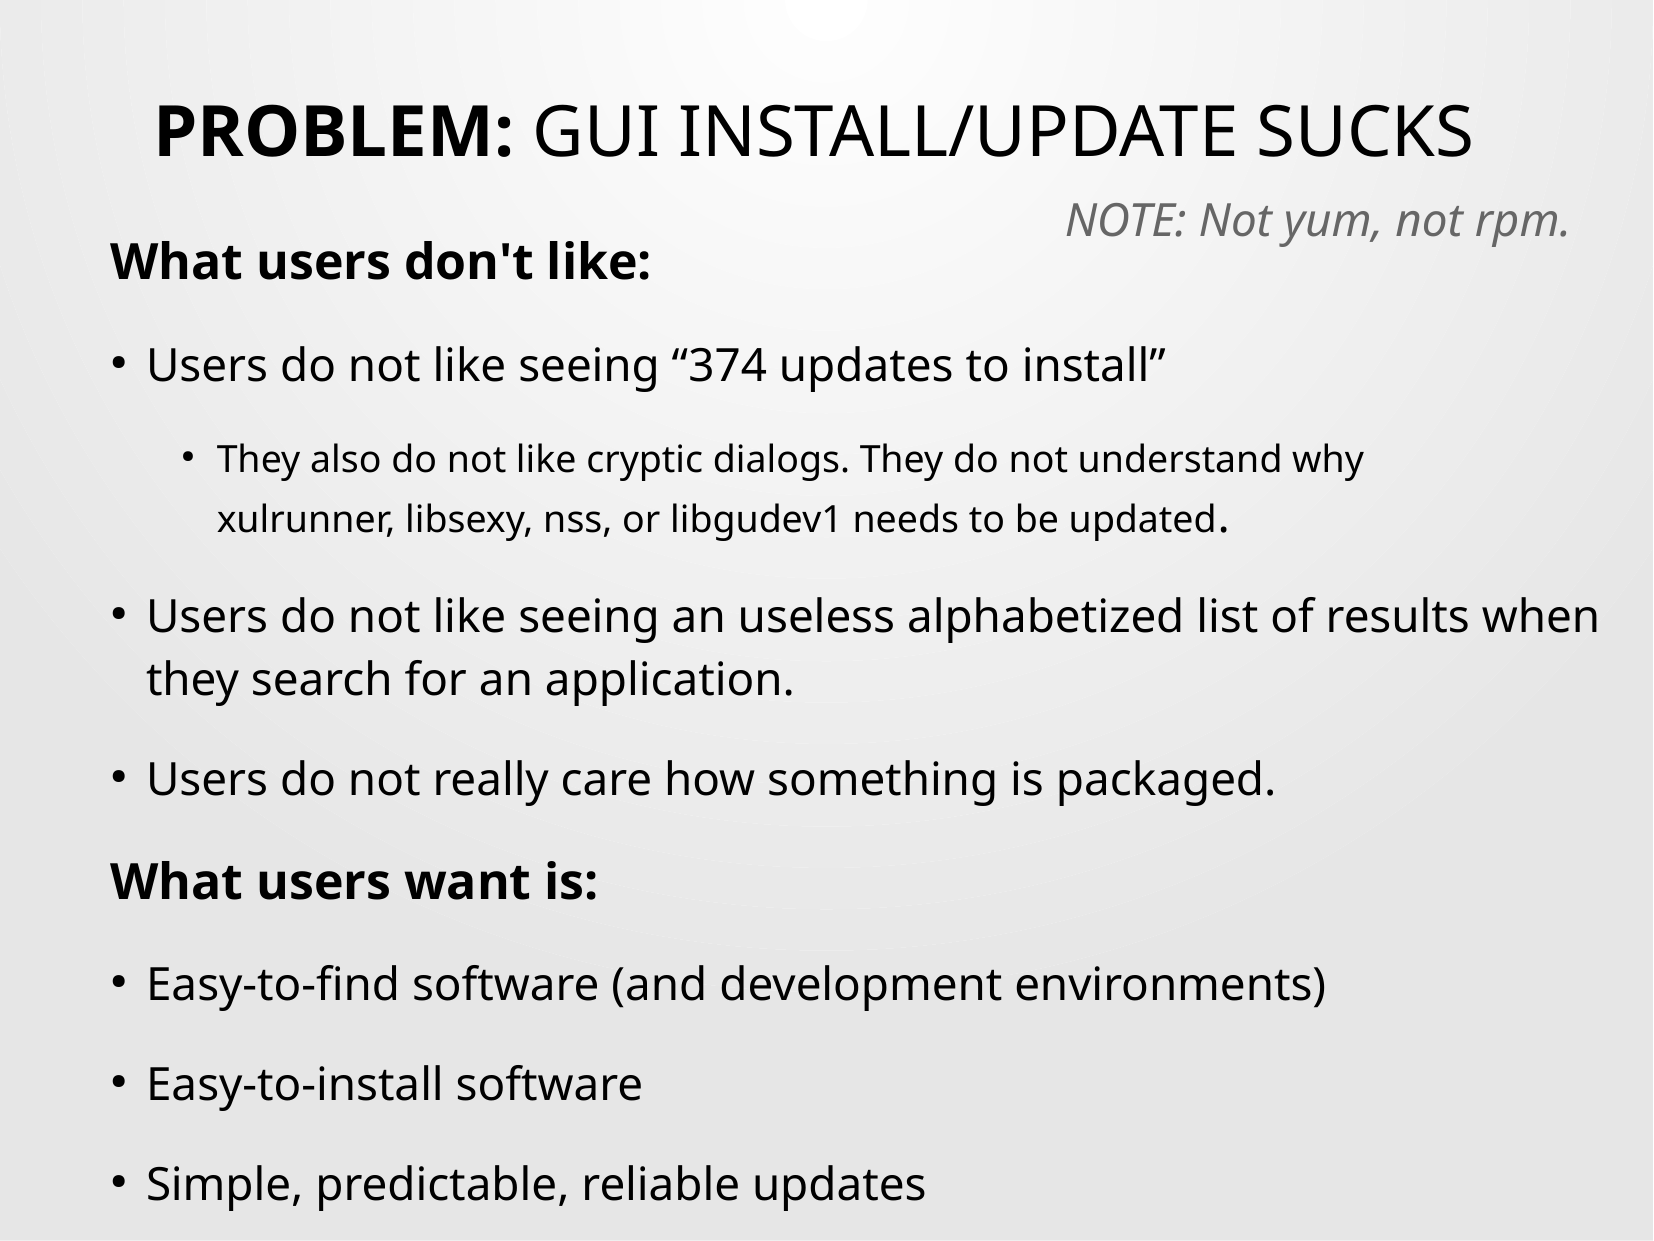

PROBLEM: GUI INSTALL/UPDATE SUCKS
NOTE: Not yum, not rpm.
What users don't like:
Users do not like seeing “374 updates to install”
They also do not like cryptic dialogs. They do not understand why
xulrunner, libsexy, nss, or libgudev1 needs to be updated.
Users do not like seeing an useless alphabetized list of results when
they search for an application.
Users do not really care how something is packaged.
What users want is:
Easy-to-find software (and development environments)
Easy-to-install software
Simple, predictable, reliable updates